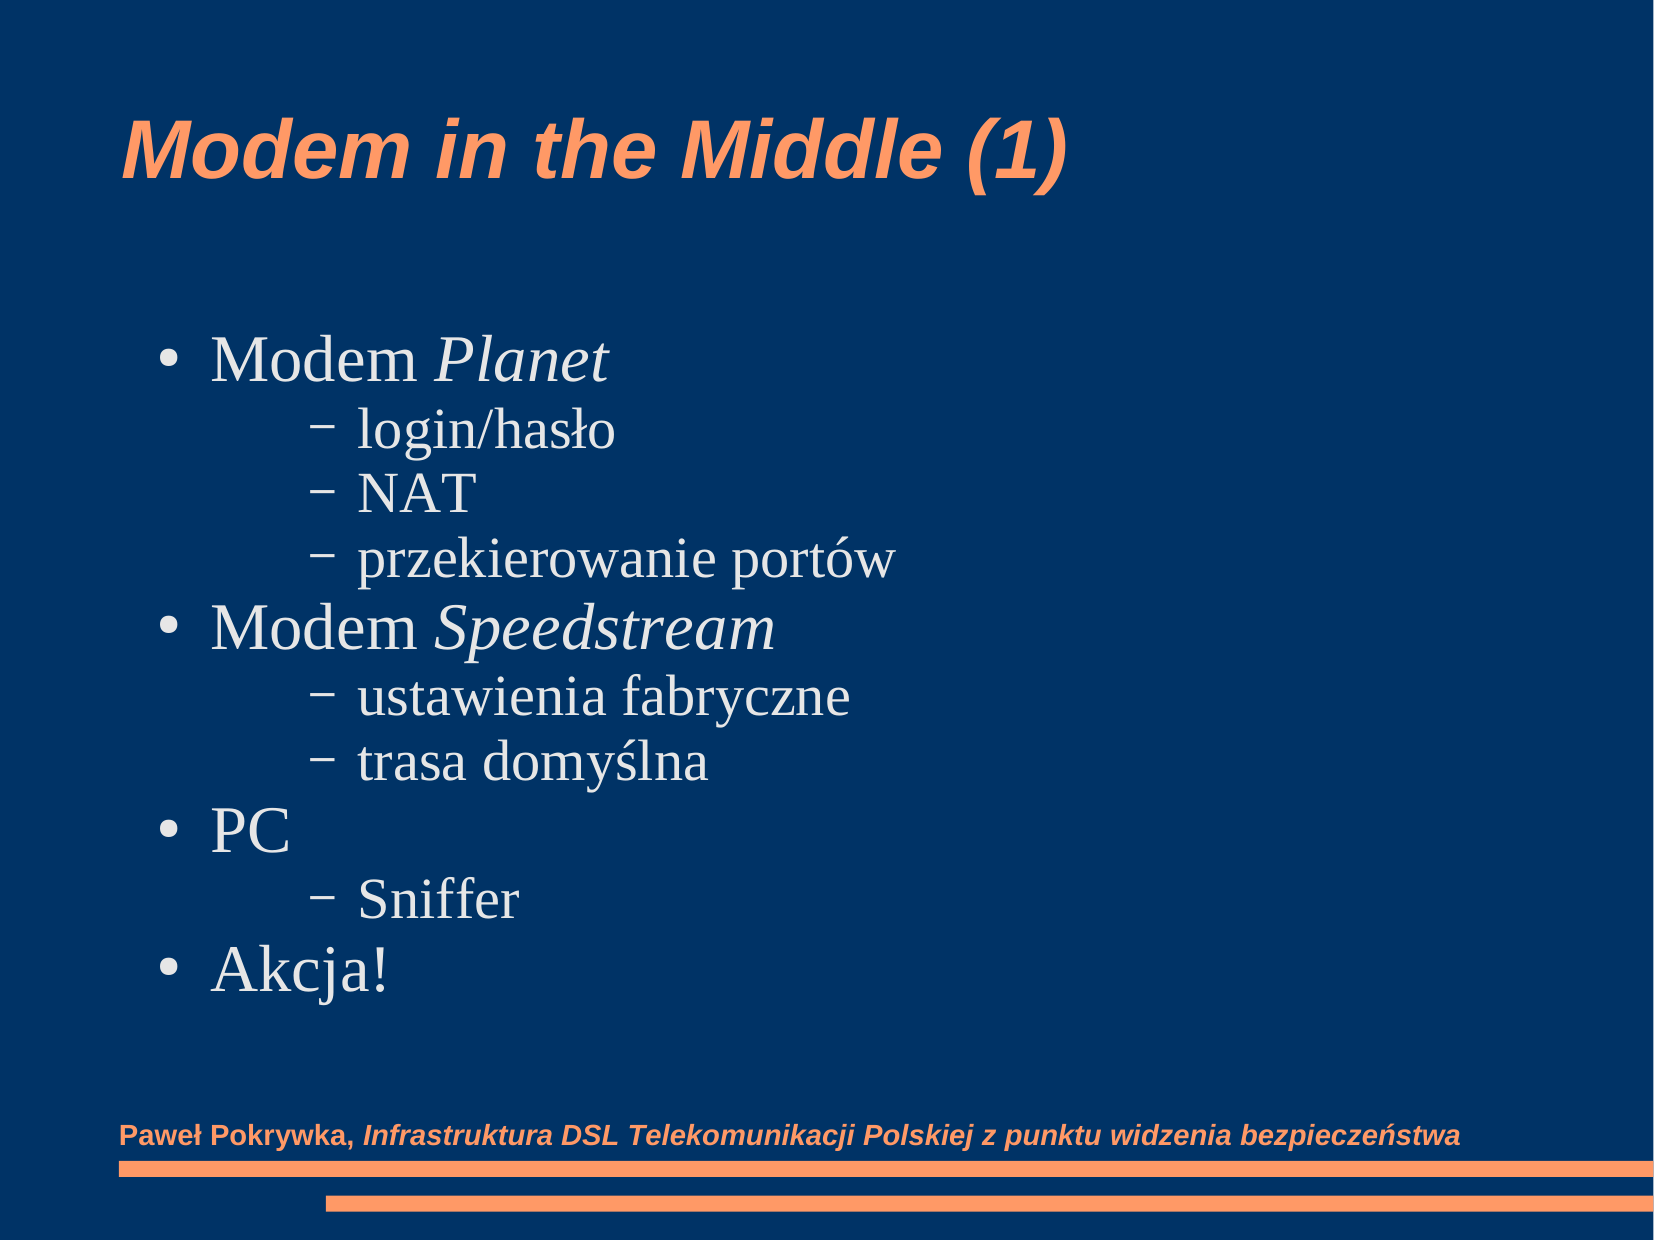

# Modem in the Middle (1)
Modem Planet
login/hasło
NAT
przekierowanie portów
Modem Speedstream
ustawienia fabryczne
trasa domyślna
PC
Sniffer
Akcja!
Paweł Pokrywka, Infrastruktura DSL Telekomunikacji Polskiej z punktu widzenia bezpieczeństwa